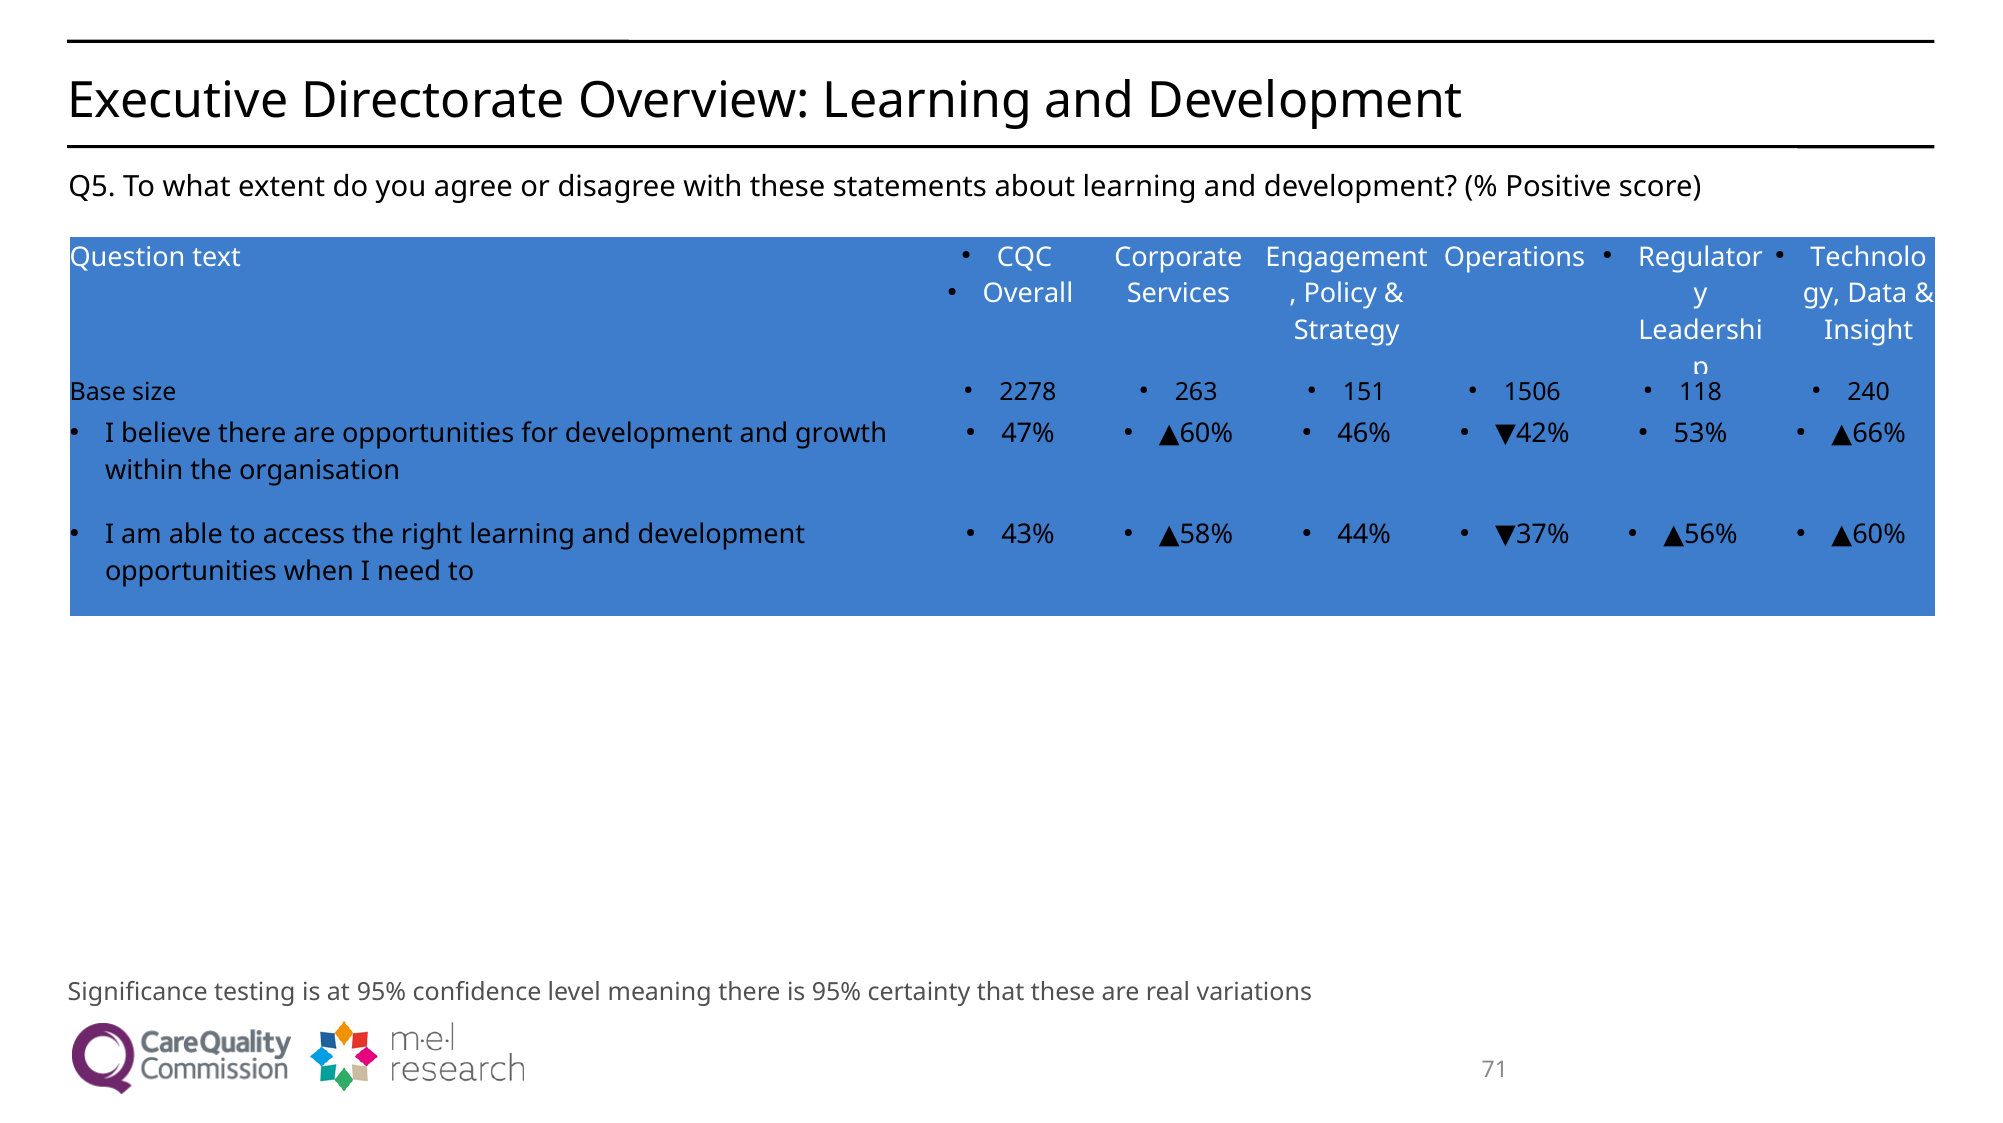

# Executive Directorate Overview: Learning and Development
Q5. To what extent do you agree or disagree with these statements about learning and development? (% Positive score)
| Question text | CQC Overall | Corporate Services | Engagement, Policy & Strategy | Operations | Regulatory Leadership | Technology, Data & Insight |
| --- | --- | --- | --- | --- | --- | --- |
| Base size | 2278 | 263 | 151 | 1506 | 118 | 240 |
| I believe there are opportunities for development and growth within the organisation | 47% | ▲60% | 46% | ▼42% | 53% | ▲66% |
| I am able to access the right learning and development opportunities when I need to | 43% | ▲58% | 44% | ▼37% | ▲56% | ▲60% |
Significance testing is at 95% confidence level meaning there is 95% certainty that these are real variations